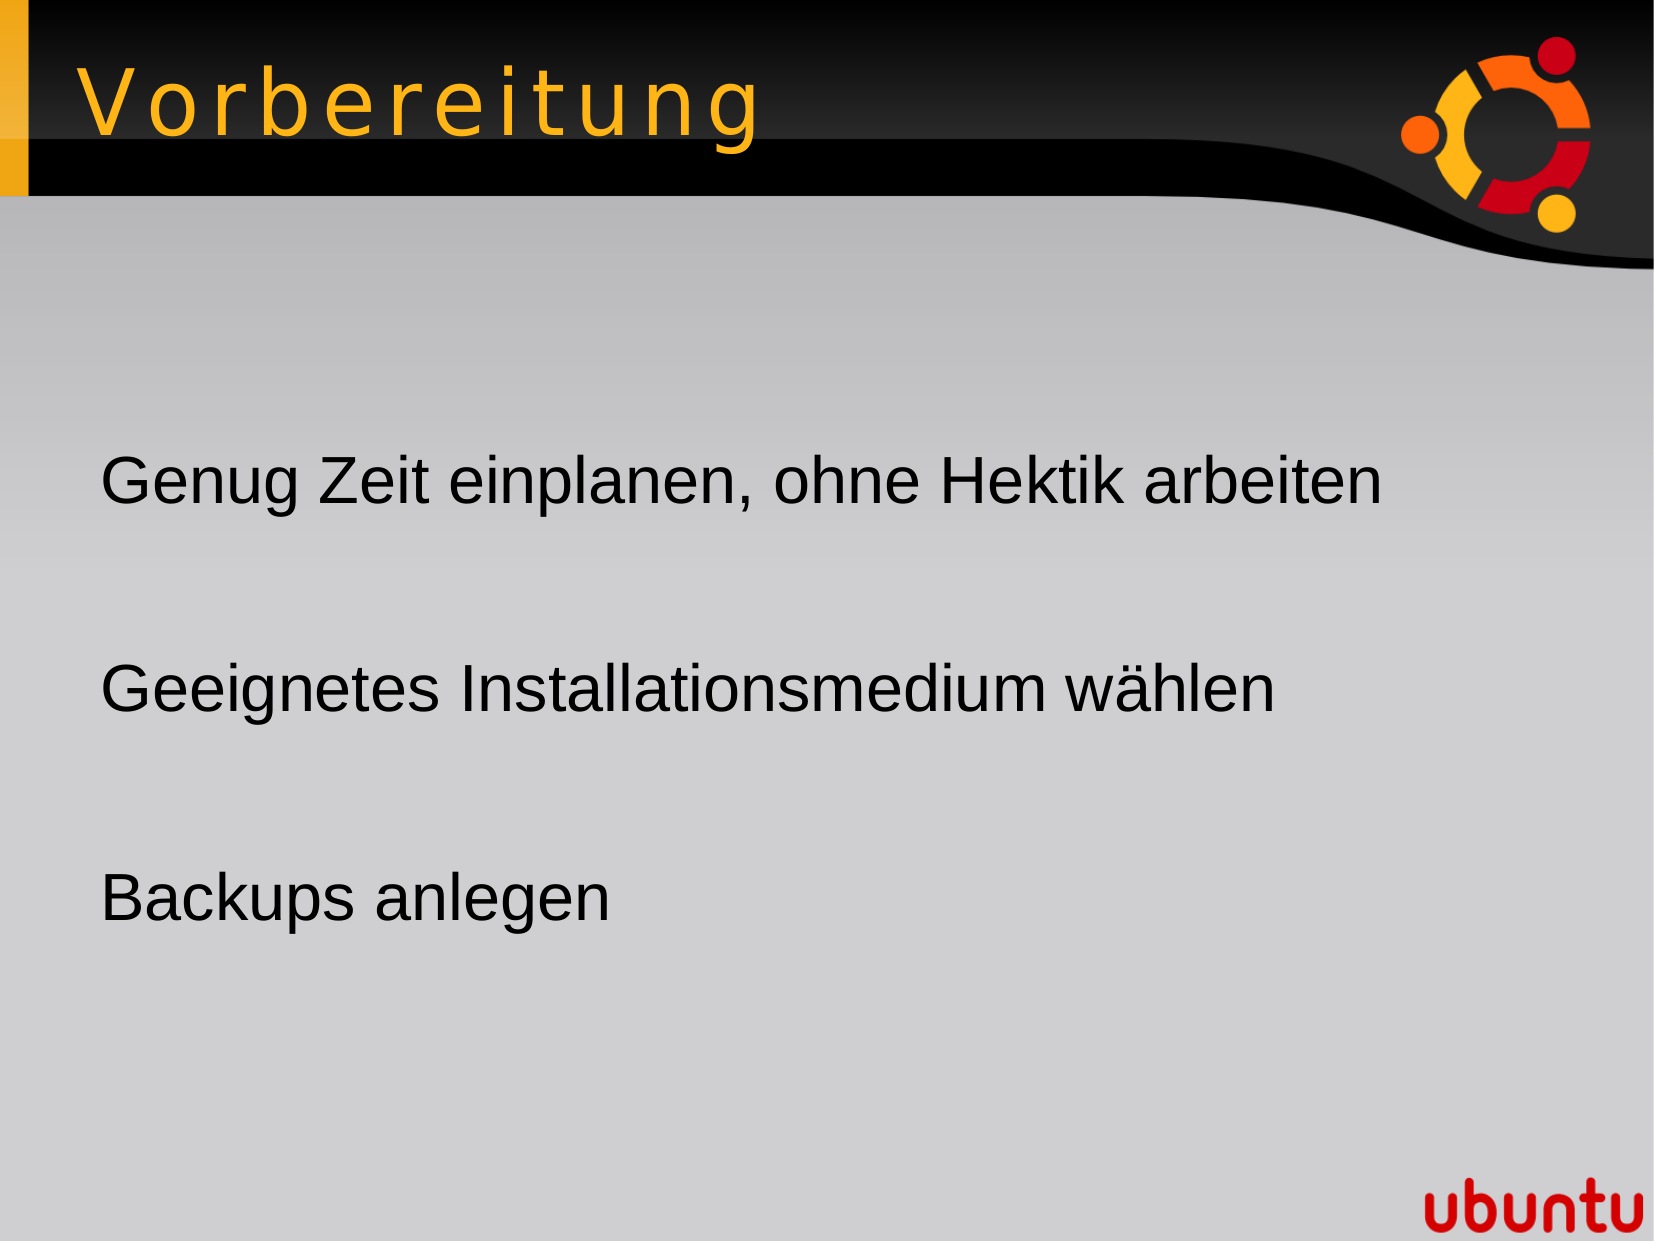

# Vorbereitung
Genug Zeit einplanen, ohne Hektik arbeiten
Geeignetes Installationsmedium wählen
Backups anlegen